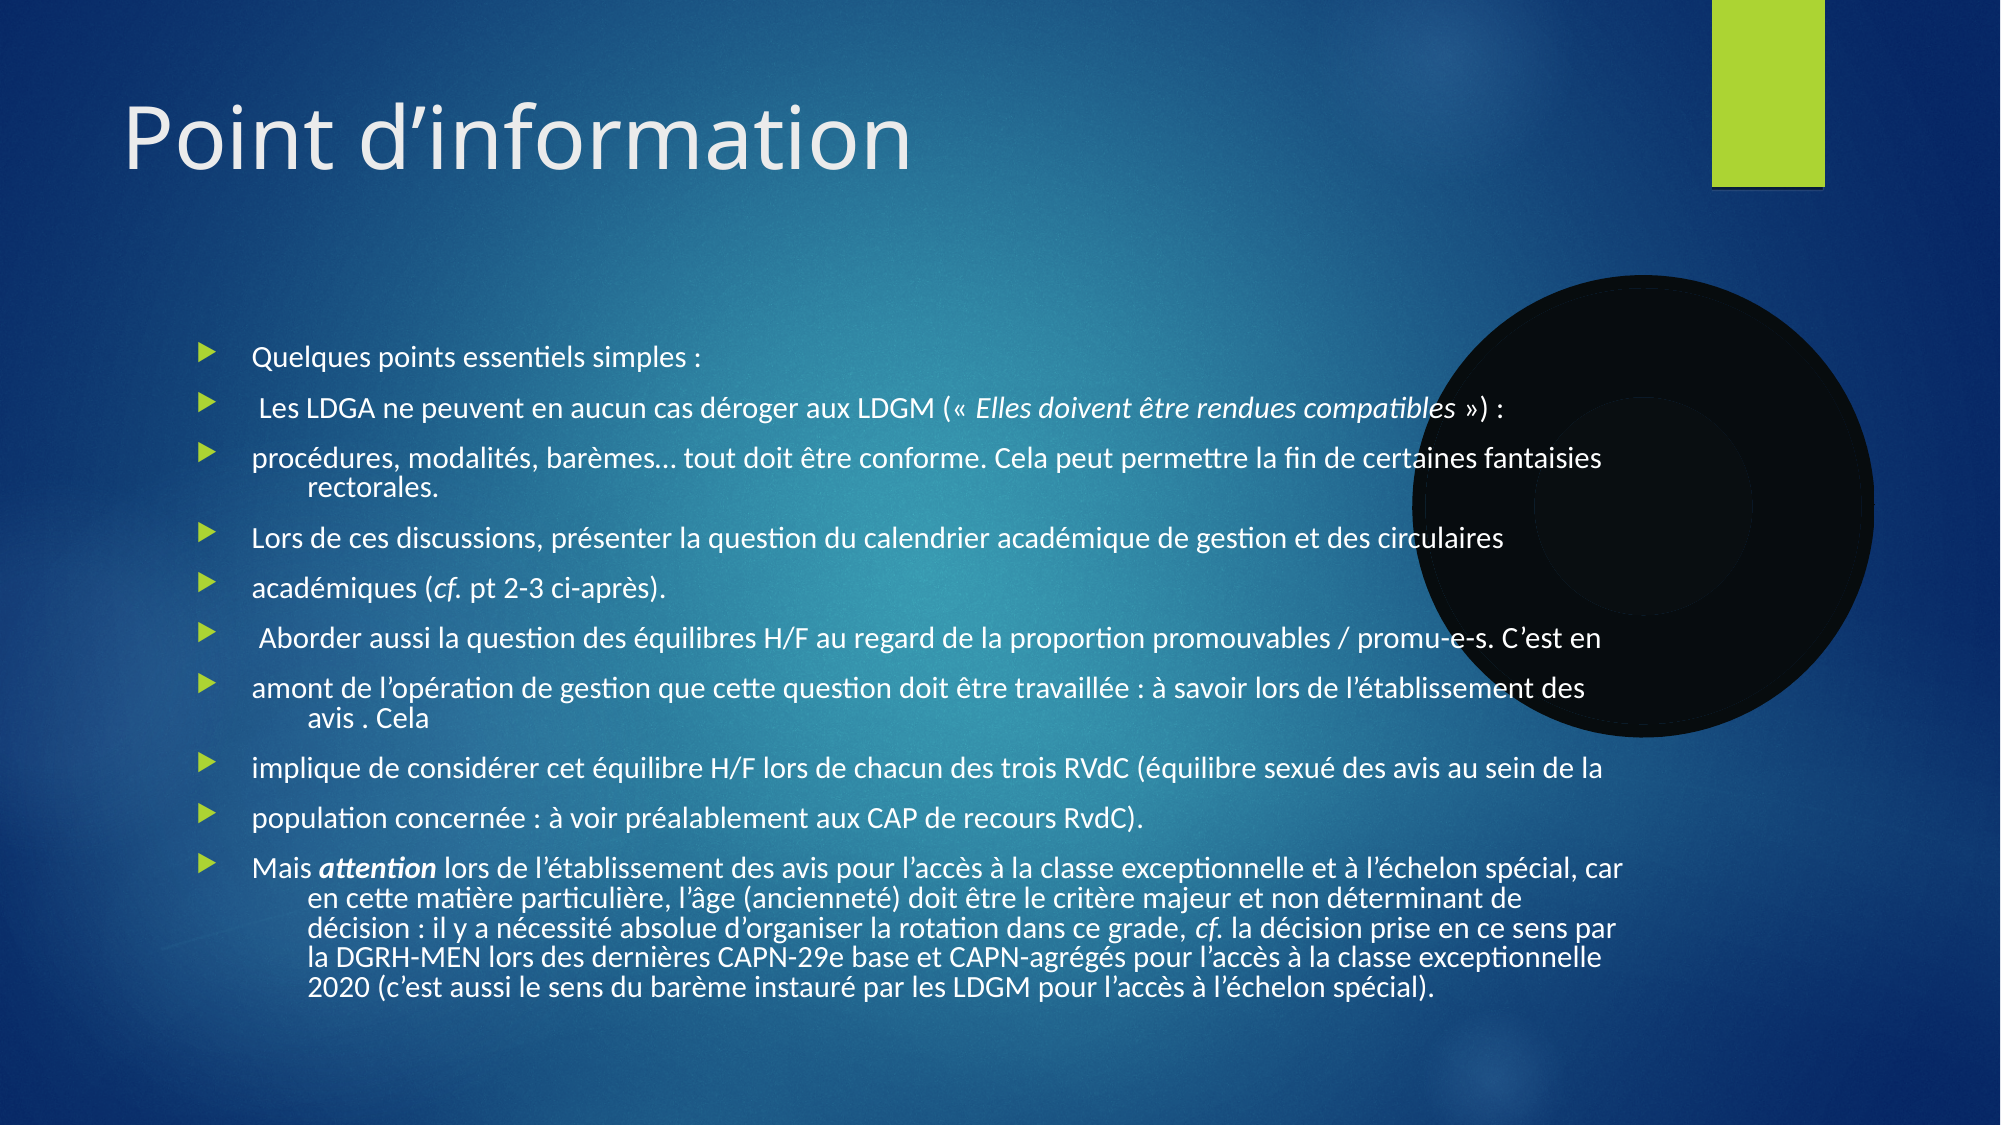

# Point d’information
Quelques points essentiels simples :
 Les LDGA ne peuvent en aucun cas déroger aux LDGM (« Elles doivent être rendues compatibles ») :
procédures, modalités, barèmes… tout doit être conforme. Cela peut permettre la fin de certaines fantaisies rectorales.
Lors de ces discussions, présenter la question du calendrier académique de gestion et des circulaires
académiques (cf. pt 2-3 ci-après).
 Aborder aussi la question des équilibres H/F au regard de la proportion promouvables / promu-e-s. C’est en
amont de l’opération de gestion que cette question doit être travaillée : à savoir lors de l’établissement des avis . Cela
implique de considérer cet équilibre H/F lors de chacun des trois RVdC (équilibre sexué des avis au sein de la
population concernée : à voir préalablement aux CAP de recours RvdC).
Mais attention lors de l’établissement des avis pour l’accès à la classe exceptionnelle et à l’échelon spécial, car en cette matière particulière, l’âge (ancienneté) doit être le critère majeur et non déterminant de décision : il y a nécessité absolue d’organiser la rotation dans ce grade, cf. la décision prise en ce sens par la DGRH-MEN lors des dernières CAPN-29e base et CAPN-agrégés pour l’accès à la classe exceptionnelle 2020 (c’est aussi le sens du barème instauré par les LDGM pour l’accès à l’échelon spécial).